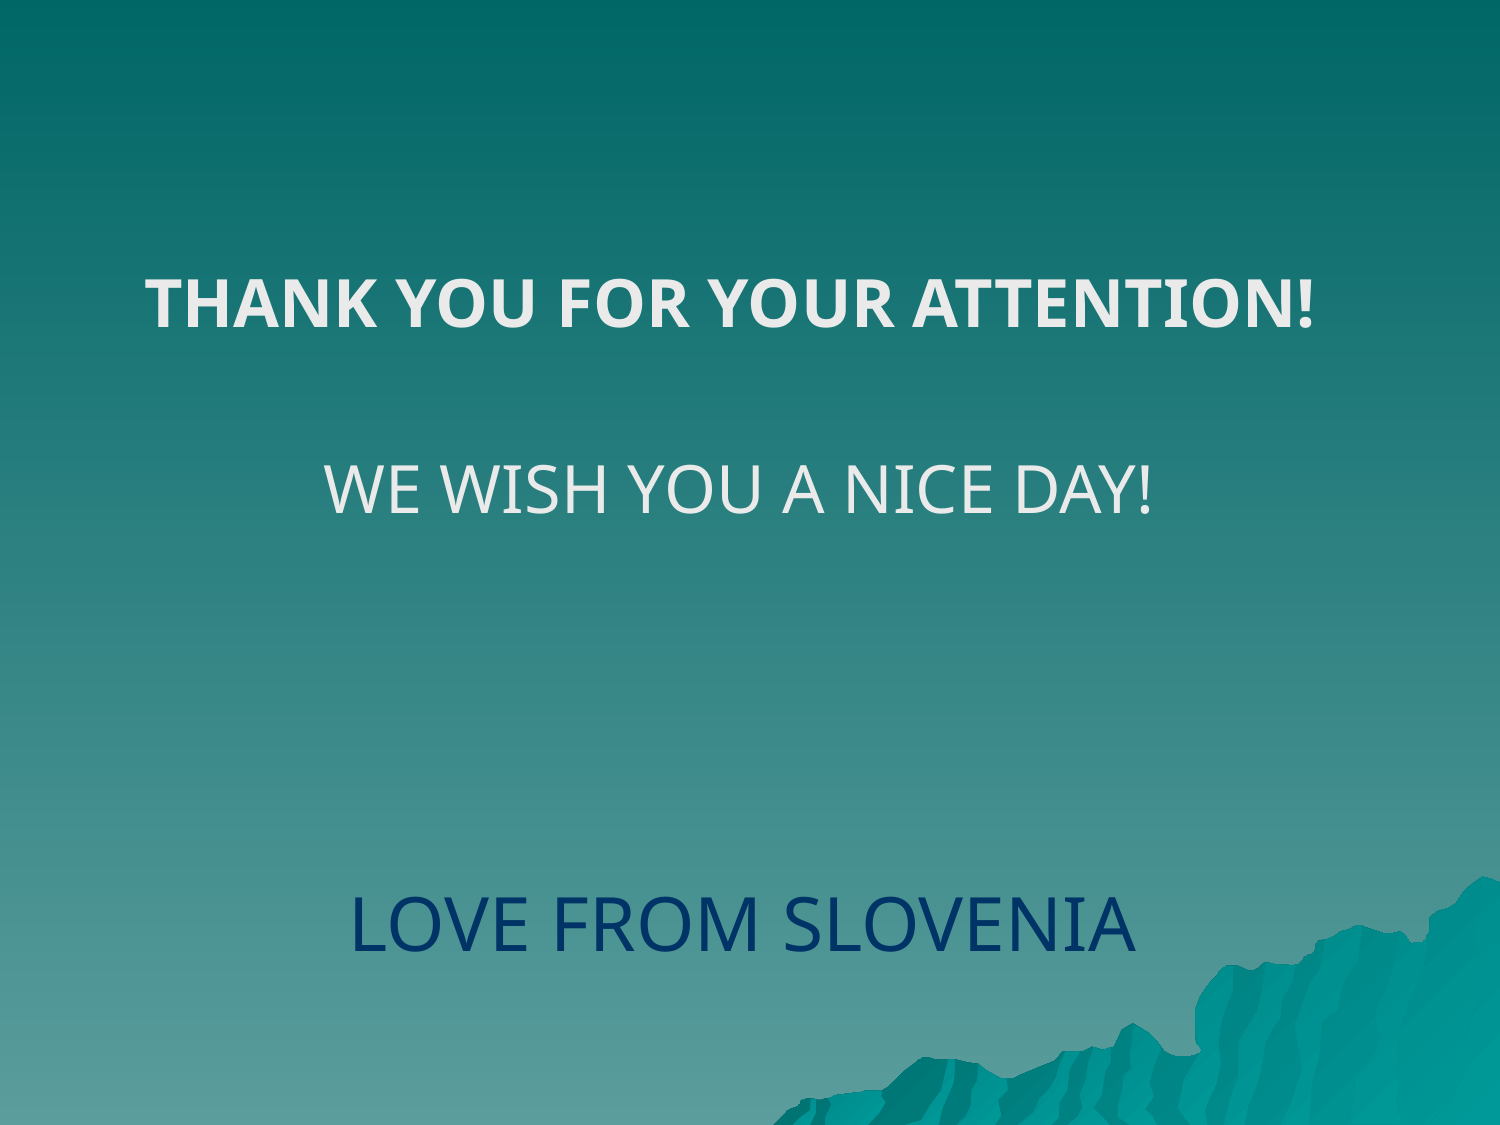

# THANK YOU FOR YOUR ATTENTION!
WE WISH YOU A NICE DAY!
LOVE FROM SLOVENIA